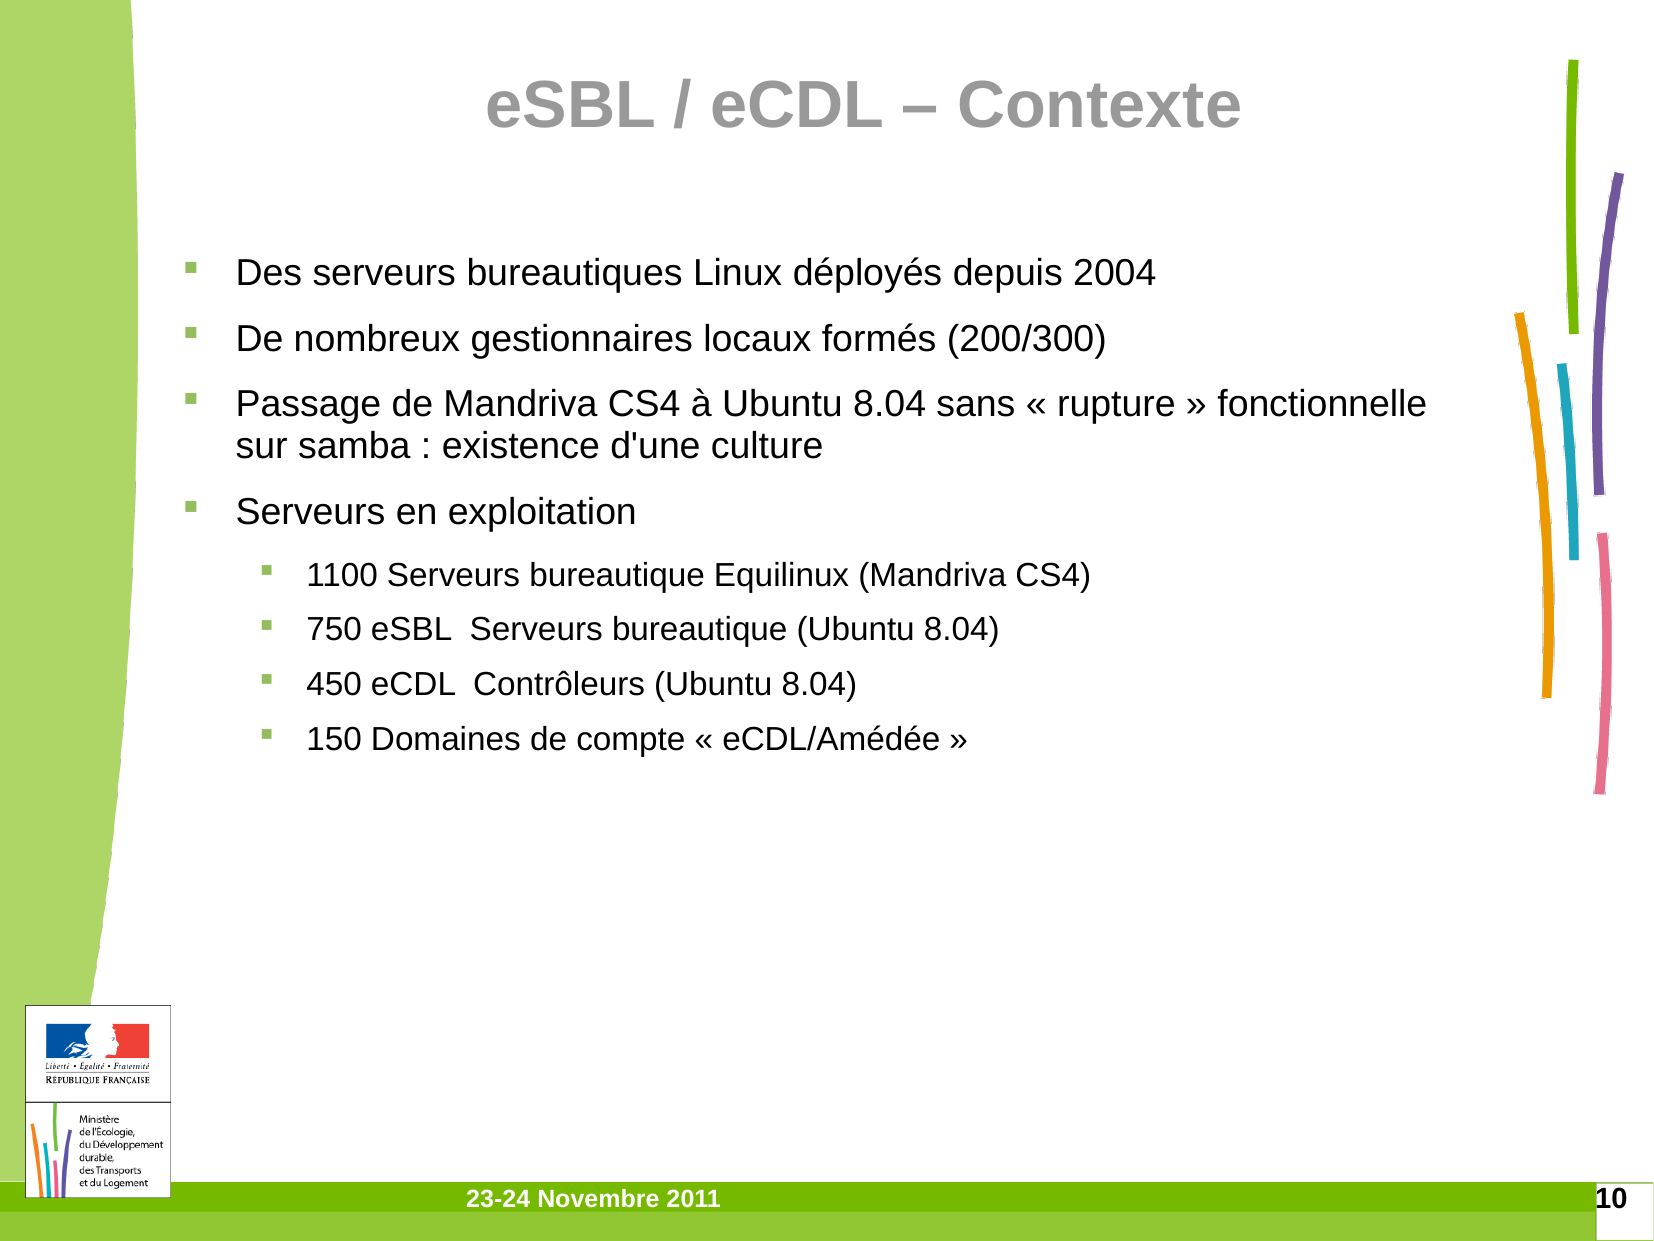

# eSBL / eCDL – Contexte
Des serveurs bureautiques Linux déployés depuis 2004
De nombreux gestionnaires locaux formés (200/300)
Passage de Mandriva CS4 à Ubuntu 8.04 sans « rupture » fonctionnelle sur samba : existence d'une culture
Serveurs en exploitation
1100 Serveurs bureautique Equilinux (Mandriva CS4)
750 eSBL Serveurs bureautique (Ubuntu 8.04)
450 eCDL Contrôleurs (Ubuntu 8.04)
150 Domaines de compte « eCDL/Amédée »
10